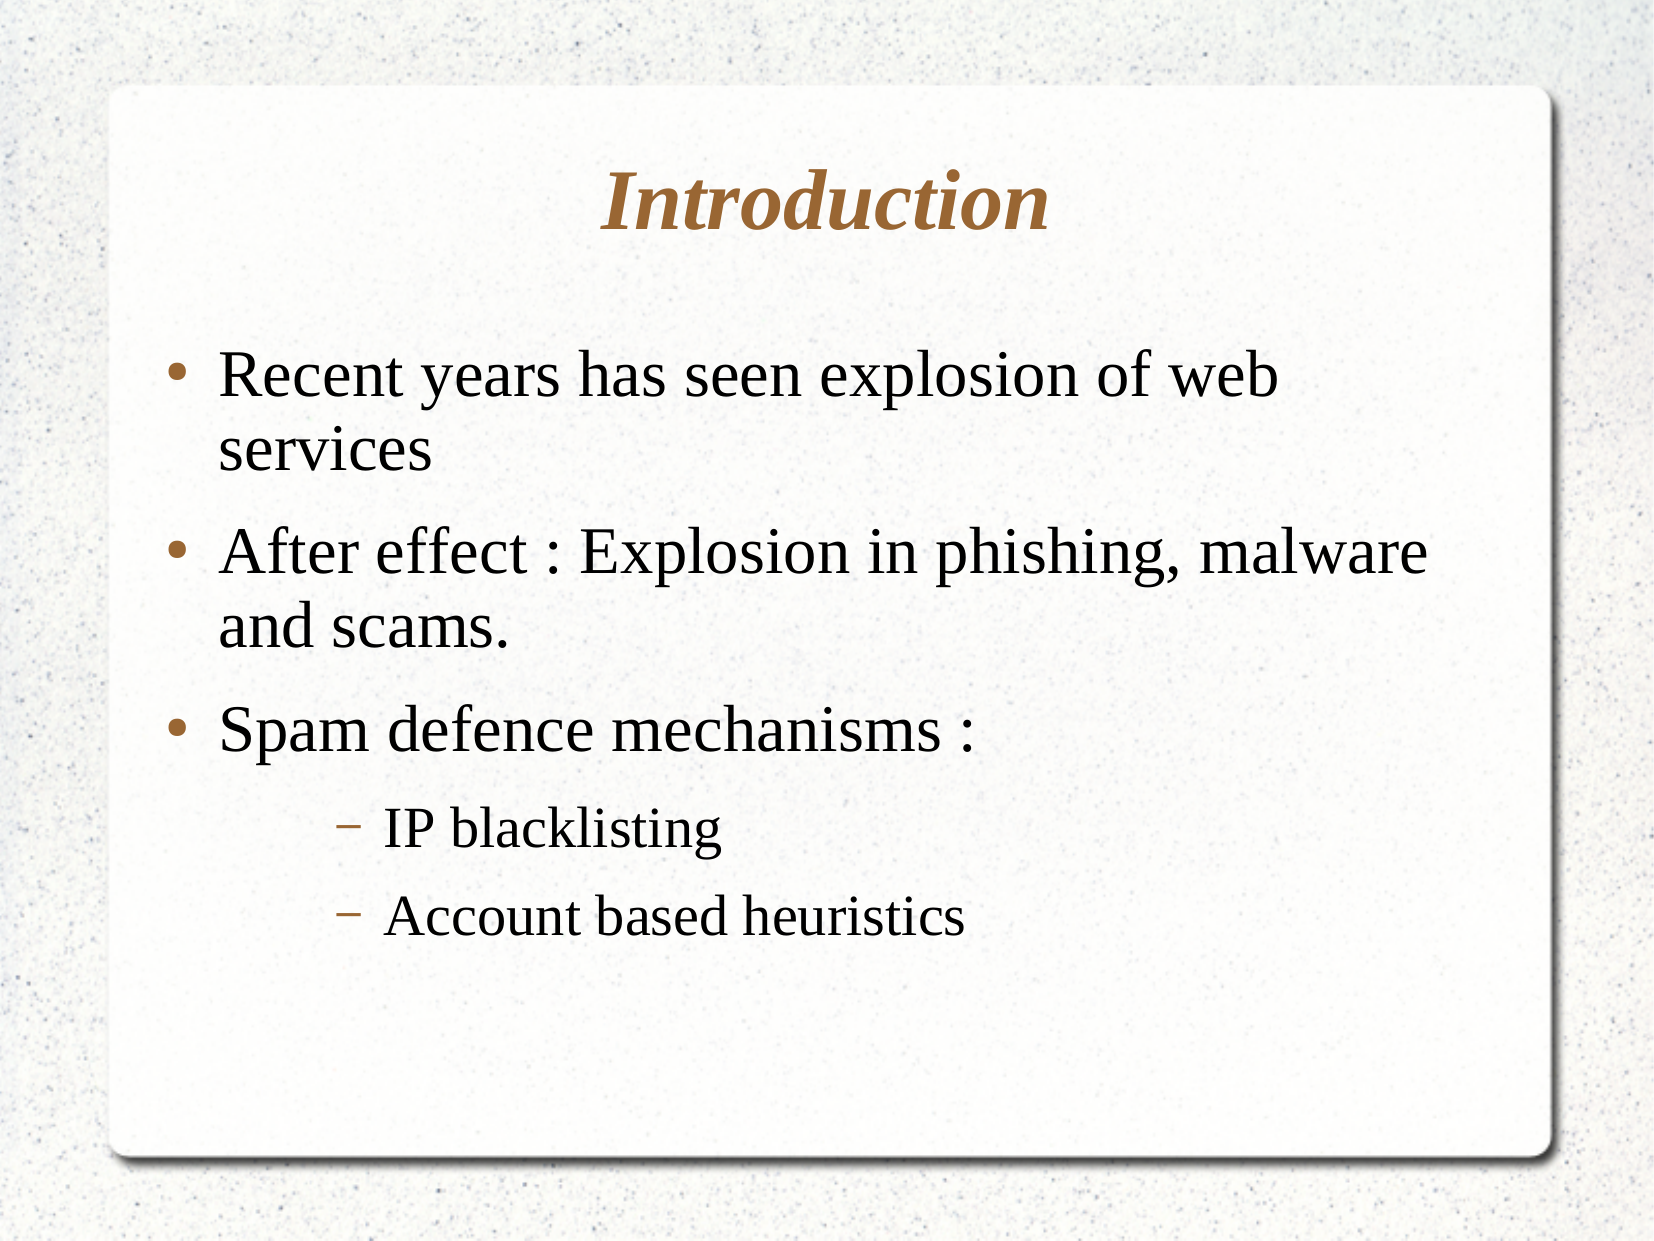

# Introduction
Recent years has seen explosion of web services
After effect : Explosion in phishing, malware and scams.
Spam defence mechanisms :
IP blacklisting
Account based heuristics